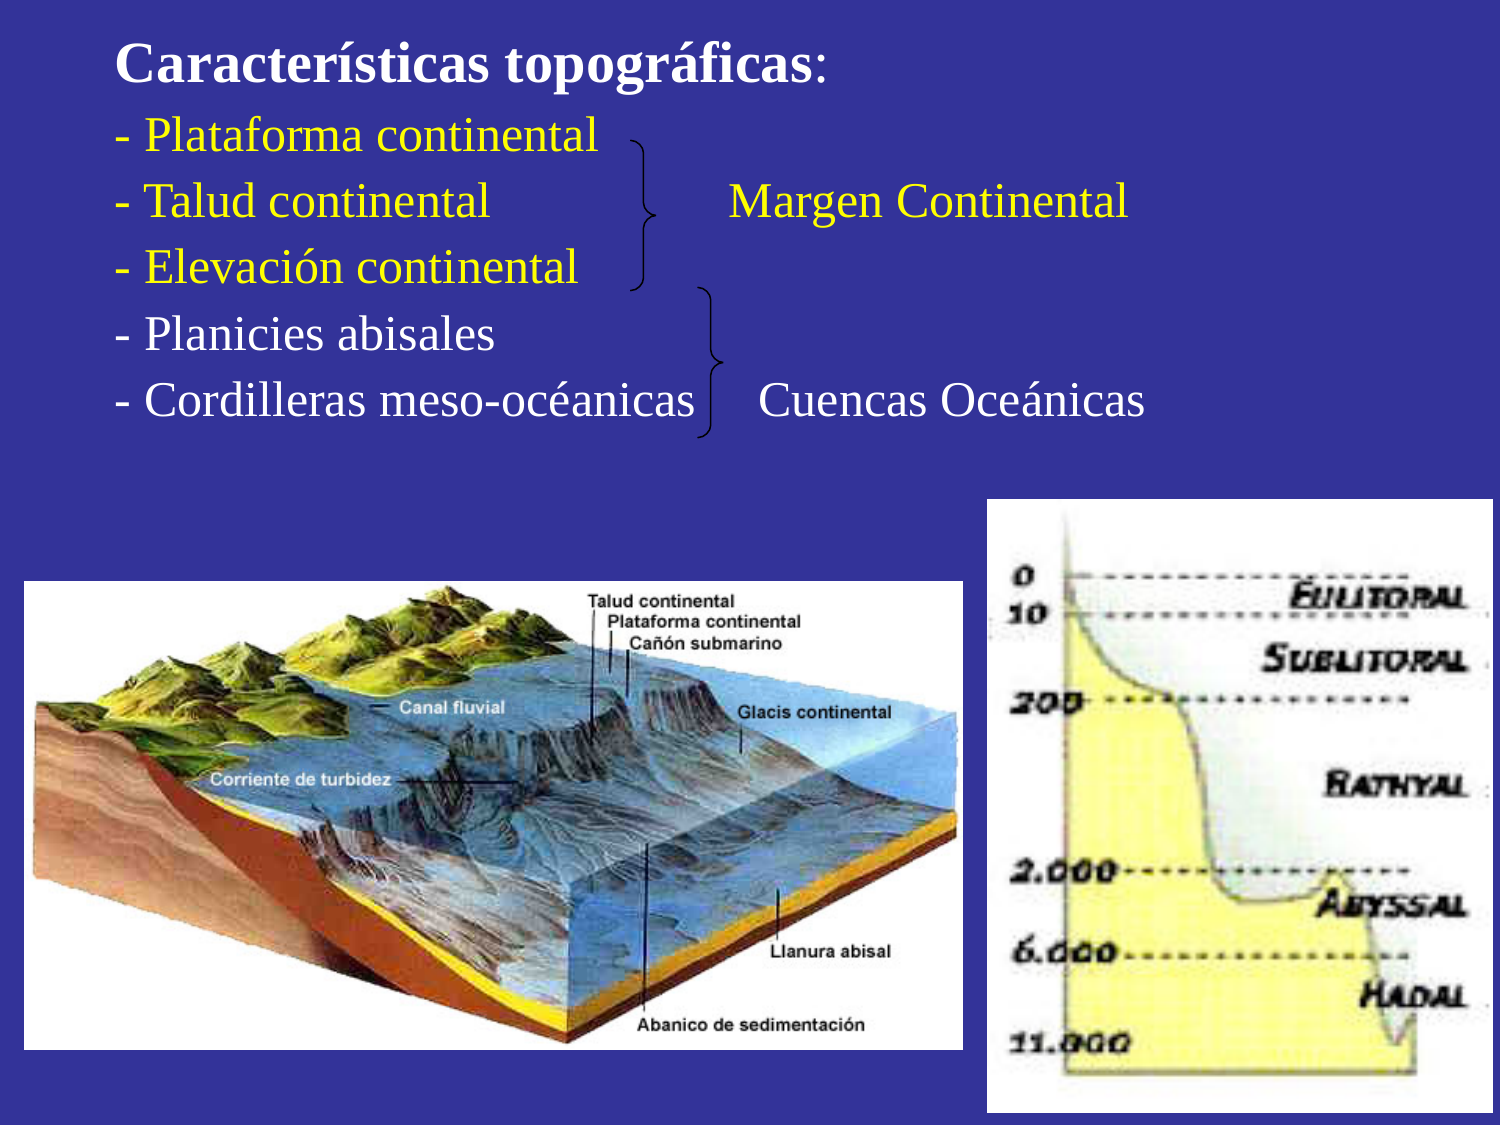

# Características topográficas:
- Plataforma continental
- Talud continental Margen Continental
- Elevación continental
- Planicies abisales
- Cordilleras meso-océanicas Cuencas Oceánicas